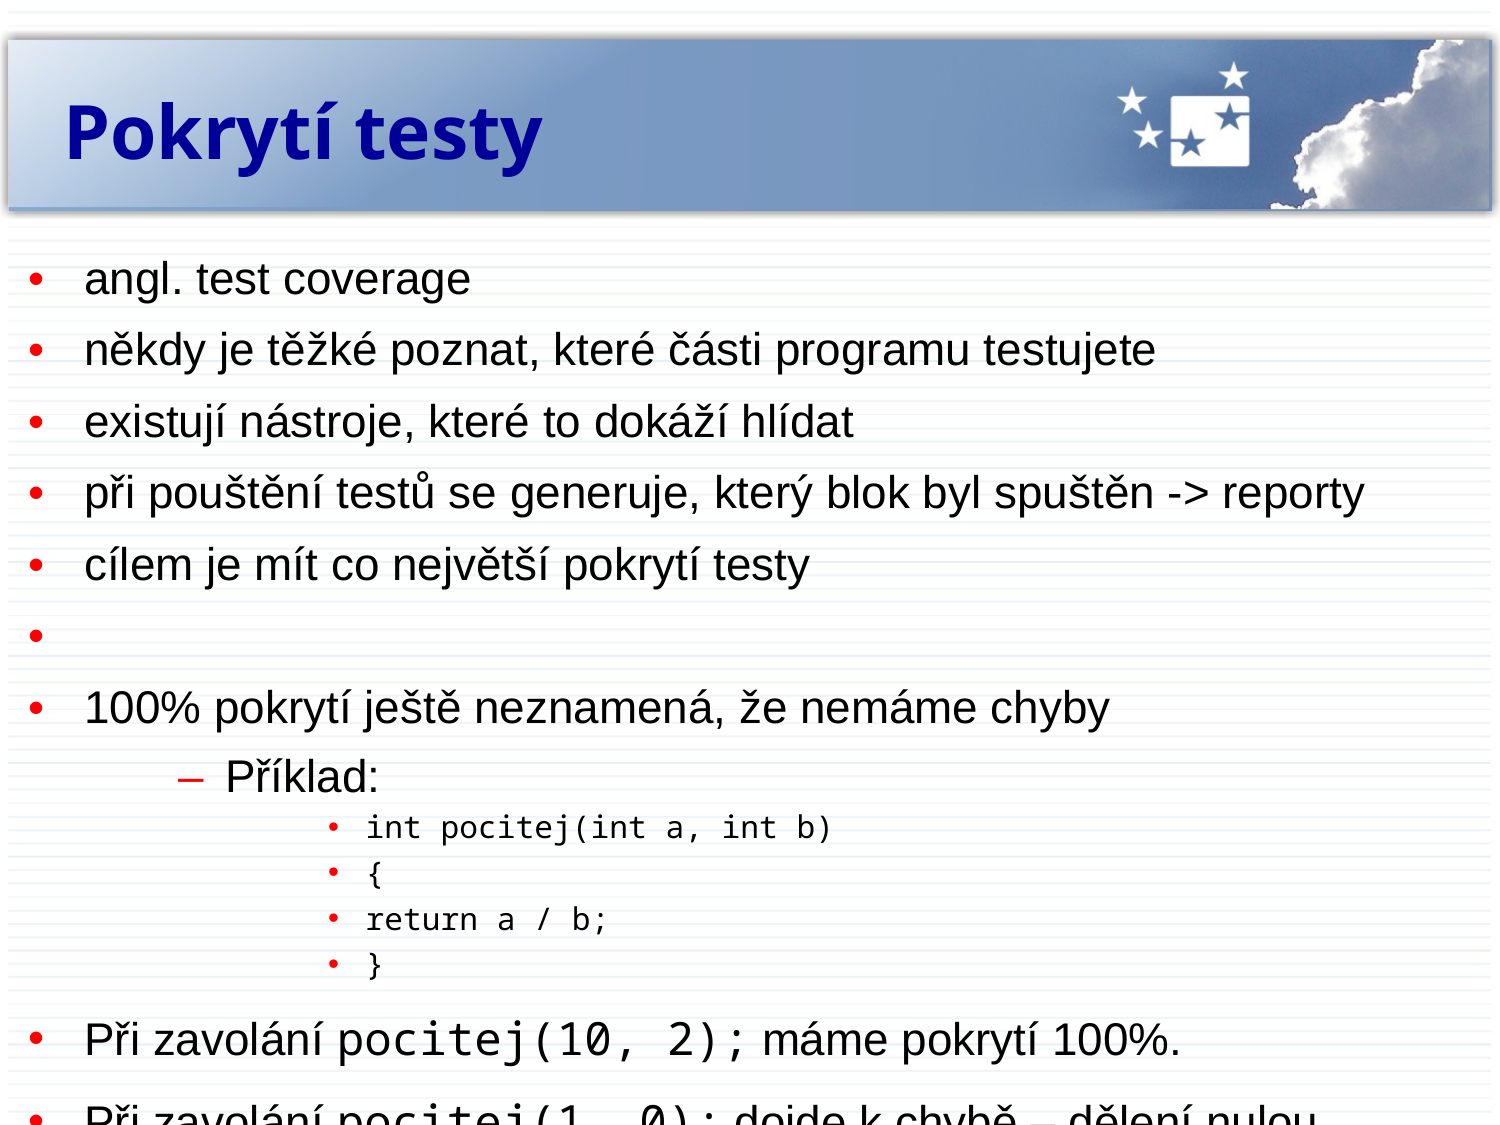

# Pokrytí testy
angl. test coverage
někdy je těžké poznat, které části programu testujete
existují nástroje, které to dokáží hlídat
při pouštění testů se generuje, který blok byl spuštěn -> reporty
cílem je mít co největší pokrytí testy
100% pokrytí ještě neznamená, že nemáme chyby
Příklad:
int pocitej(int a, int b)
{
return a / b;
}
Při zavolání pocitej(10, 2); máme pokrytí 100%.
Při zavolání pocitej(1, 0); dojde k chybě – dělení nulou.